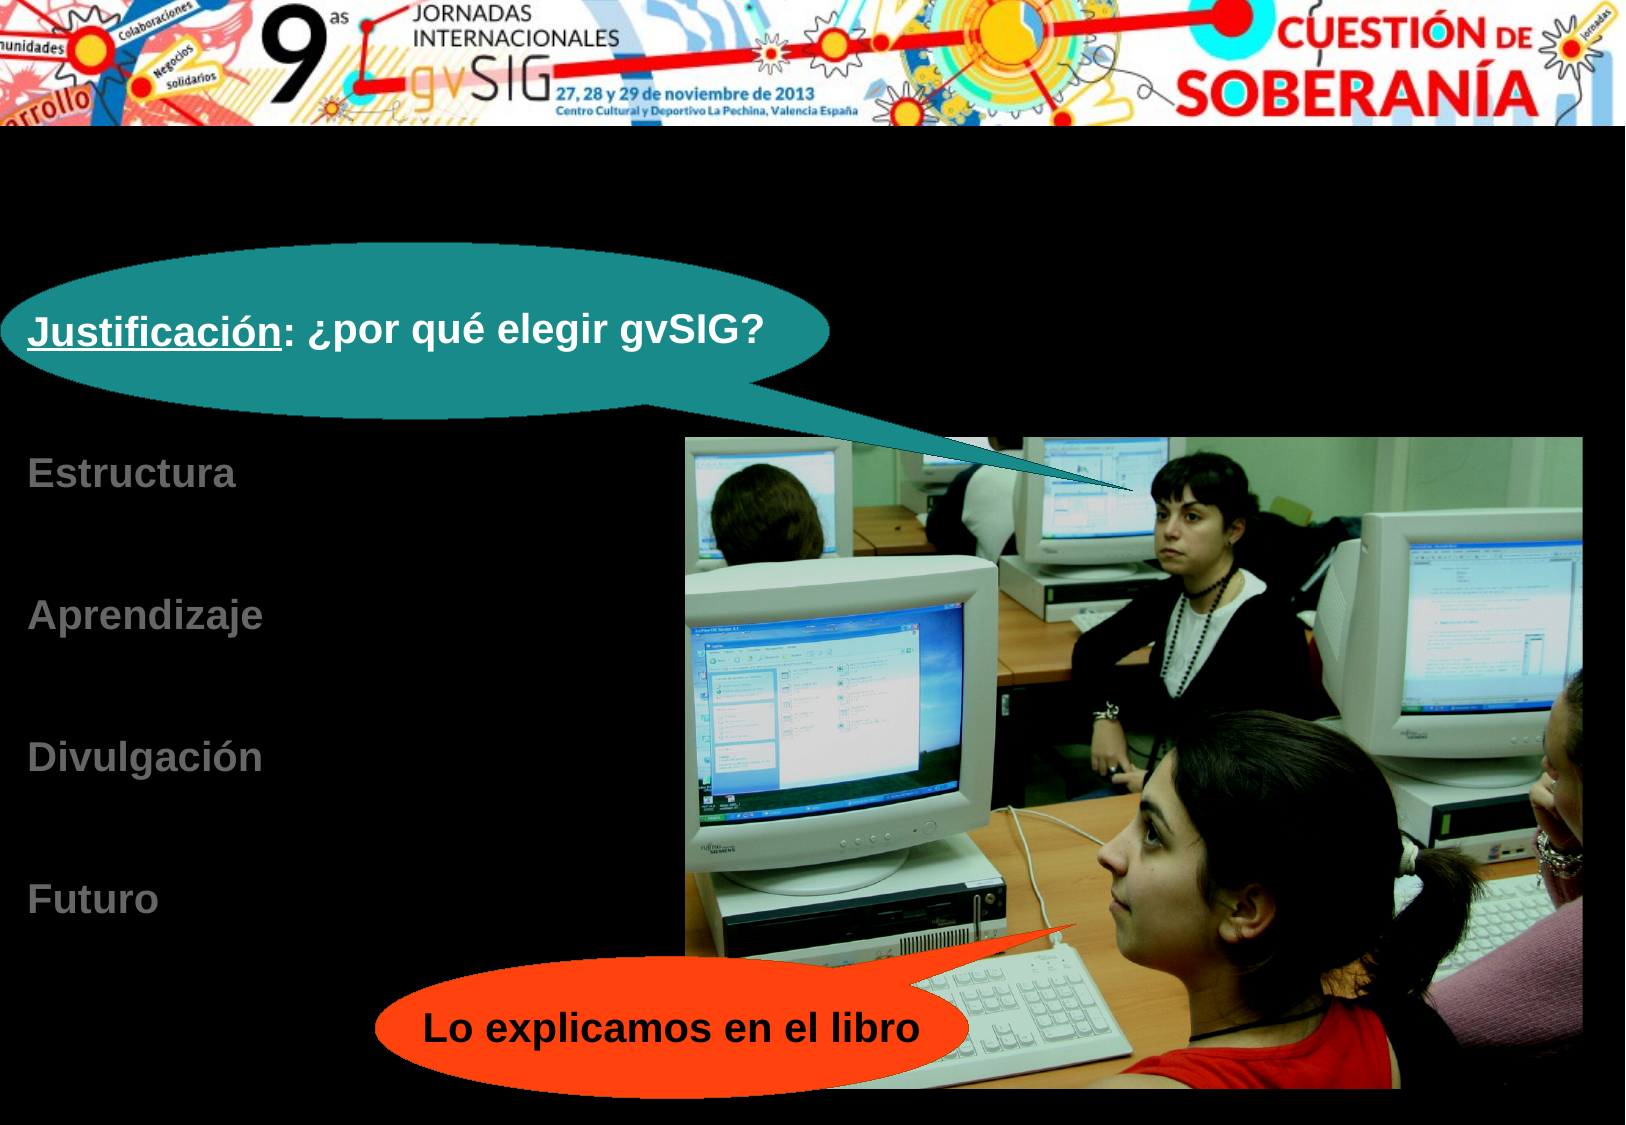

¿por qué elegir gvSIG?
Justificación:
Estructura
Aprendizaje
Divulgación
Futuro
Lo explicamos en el libro